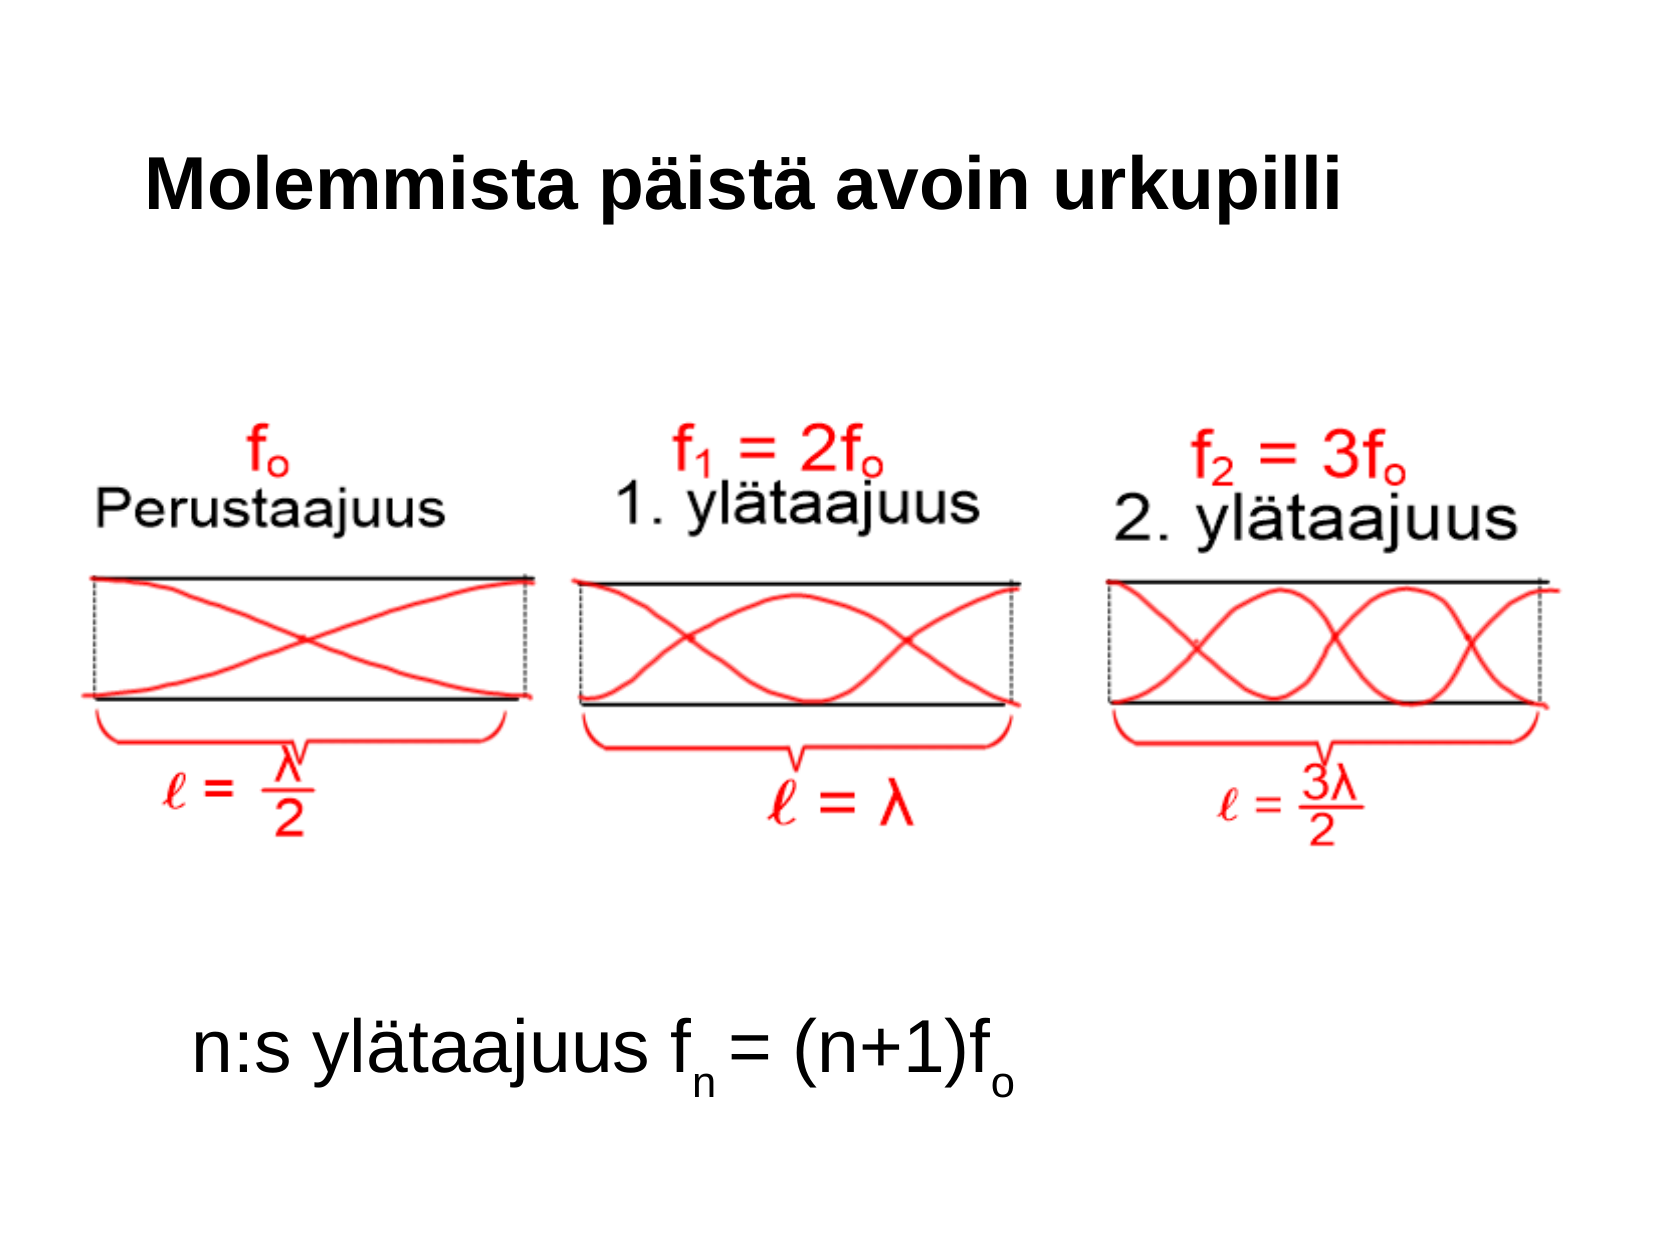

Molemmista päistä avoin urkupilli
n:s ylätaajuus fn = (n+1)fo